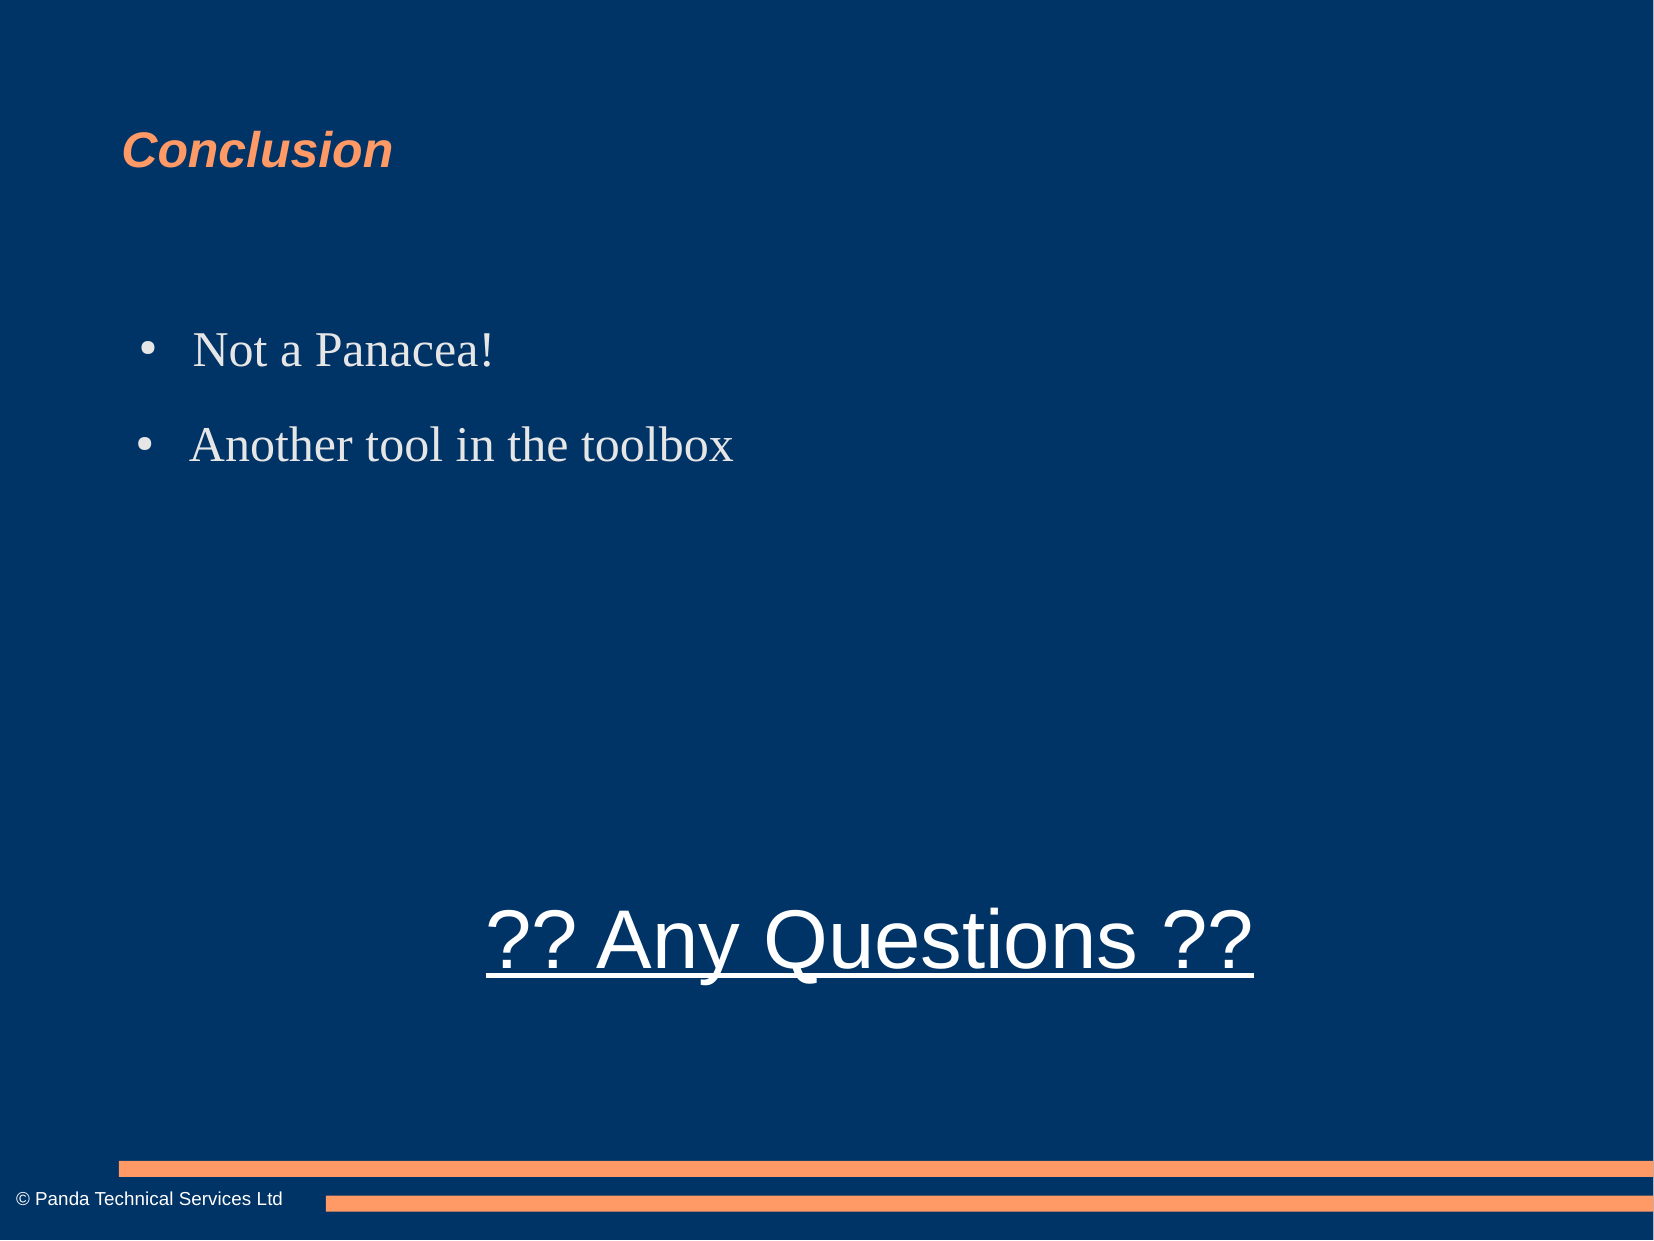

# Conclusion
Not a Panacea!
Another tool in the toolbox
?? Any Questions ??
© Panda Technical Services Ltd